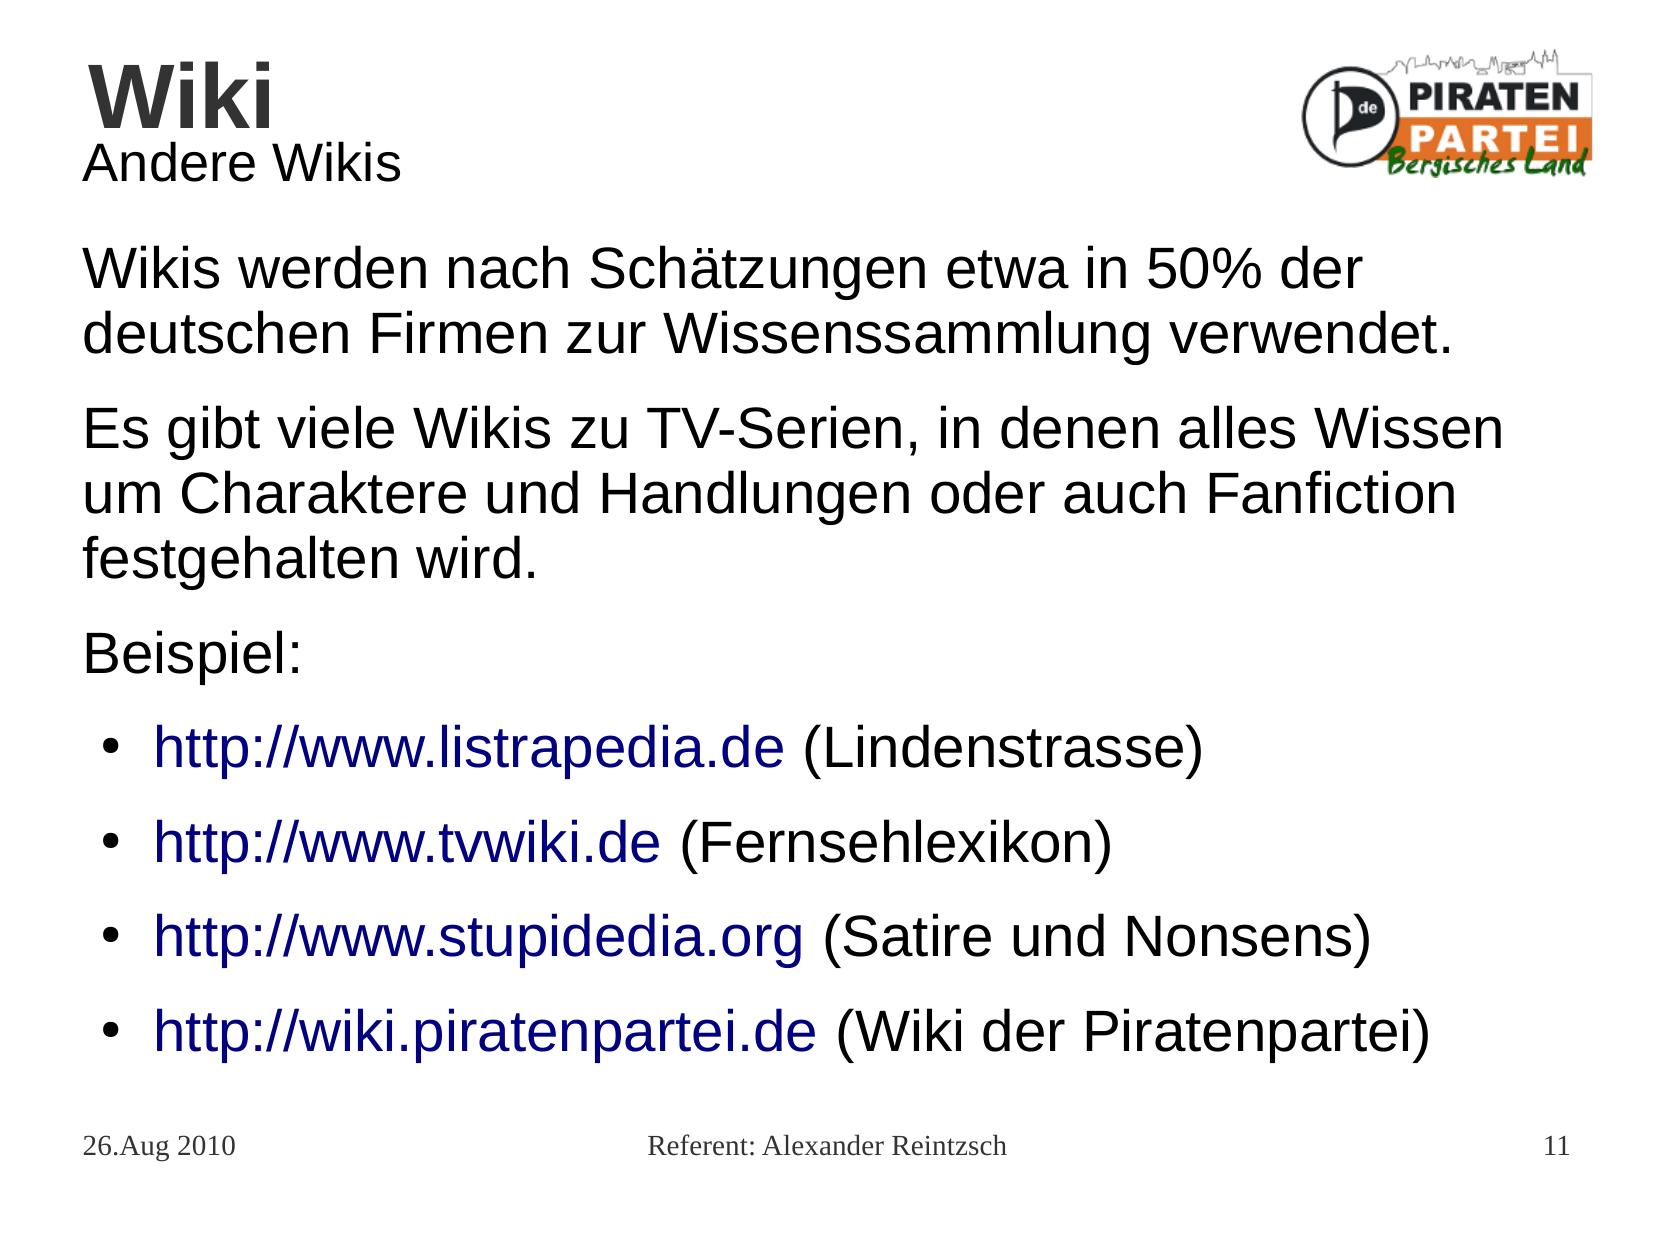

# Andere Wikis
Wikis werden nach Schätzungen etwa in 50% der deutschen Firmen zur Wissenssammlung verwendet.
Es gibt viele Wikis zu TV-Serien, in denen alles Wissen um Charaktere und Handlungen oder auch Fanfiction festgehalten wird.
Beispiel:
http://www.listrapedia.de (Lindenstrasse)
http://www.tvwiki.de (Fernsehlexikon)
http://www.stupidedia.org (Satire und Nonsens)
http://wiki.piratenpartei.de (Wiki der Piratenpartei)
11